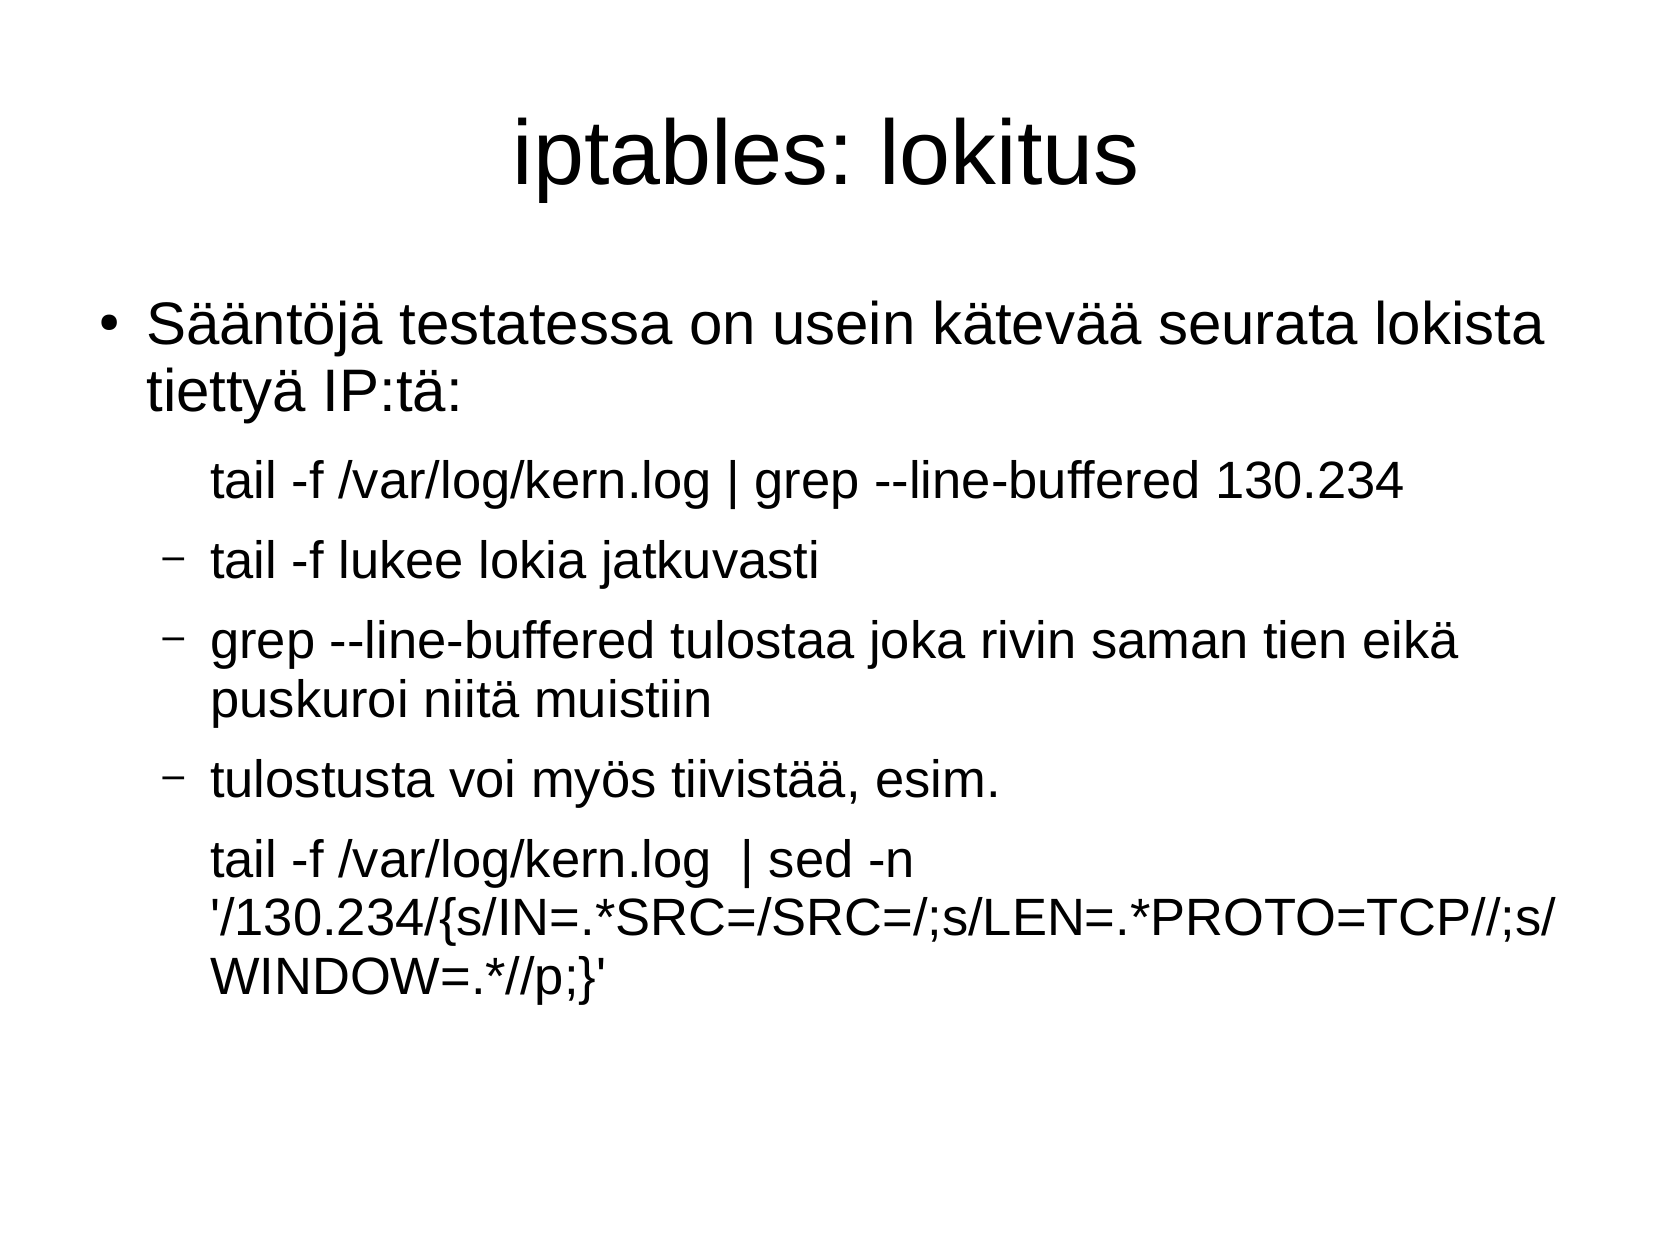

# iptables: lokitus
Sääntöjä testatessa on usein kätevää seurata lokista tiettyä IP:tä:
tail -f /var/log/kern.log | grep --line-buffered 130.234
tail -f lukee lokia jatkuvasti
grep --line-buffered tulostaa joka rivin saman tien eikä puskuroi niitä muistiin
tulostusta voi myös tiivistää, esim.
tail -f /var/log/kern.log | sed -n '/130.234/{s/IN=.*SRC=/SRC=/;s/LEN=.*PROTO=TCP//;s/ WINDOW=.*//p;}'